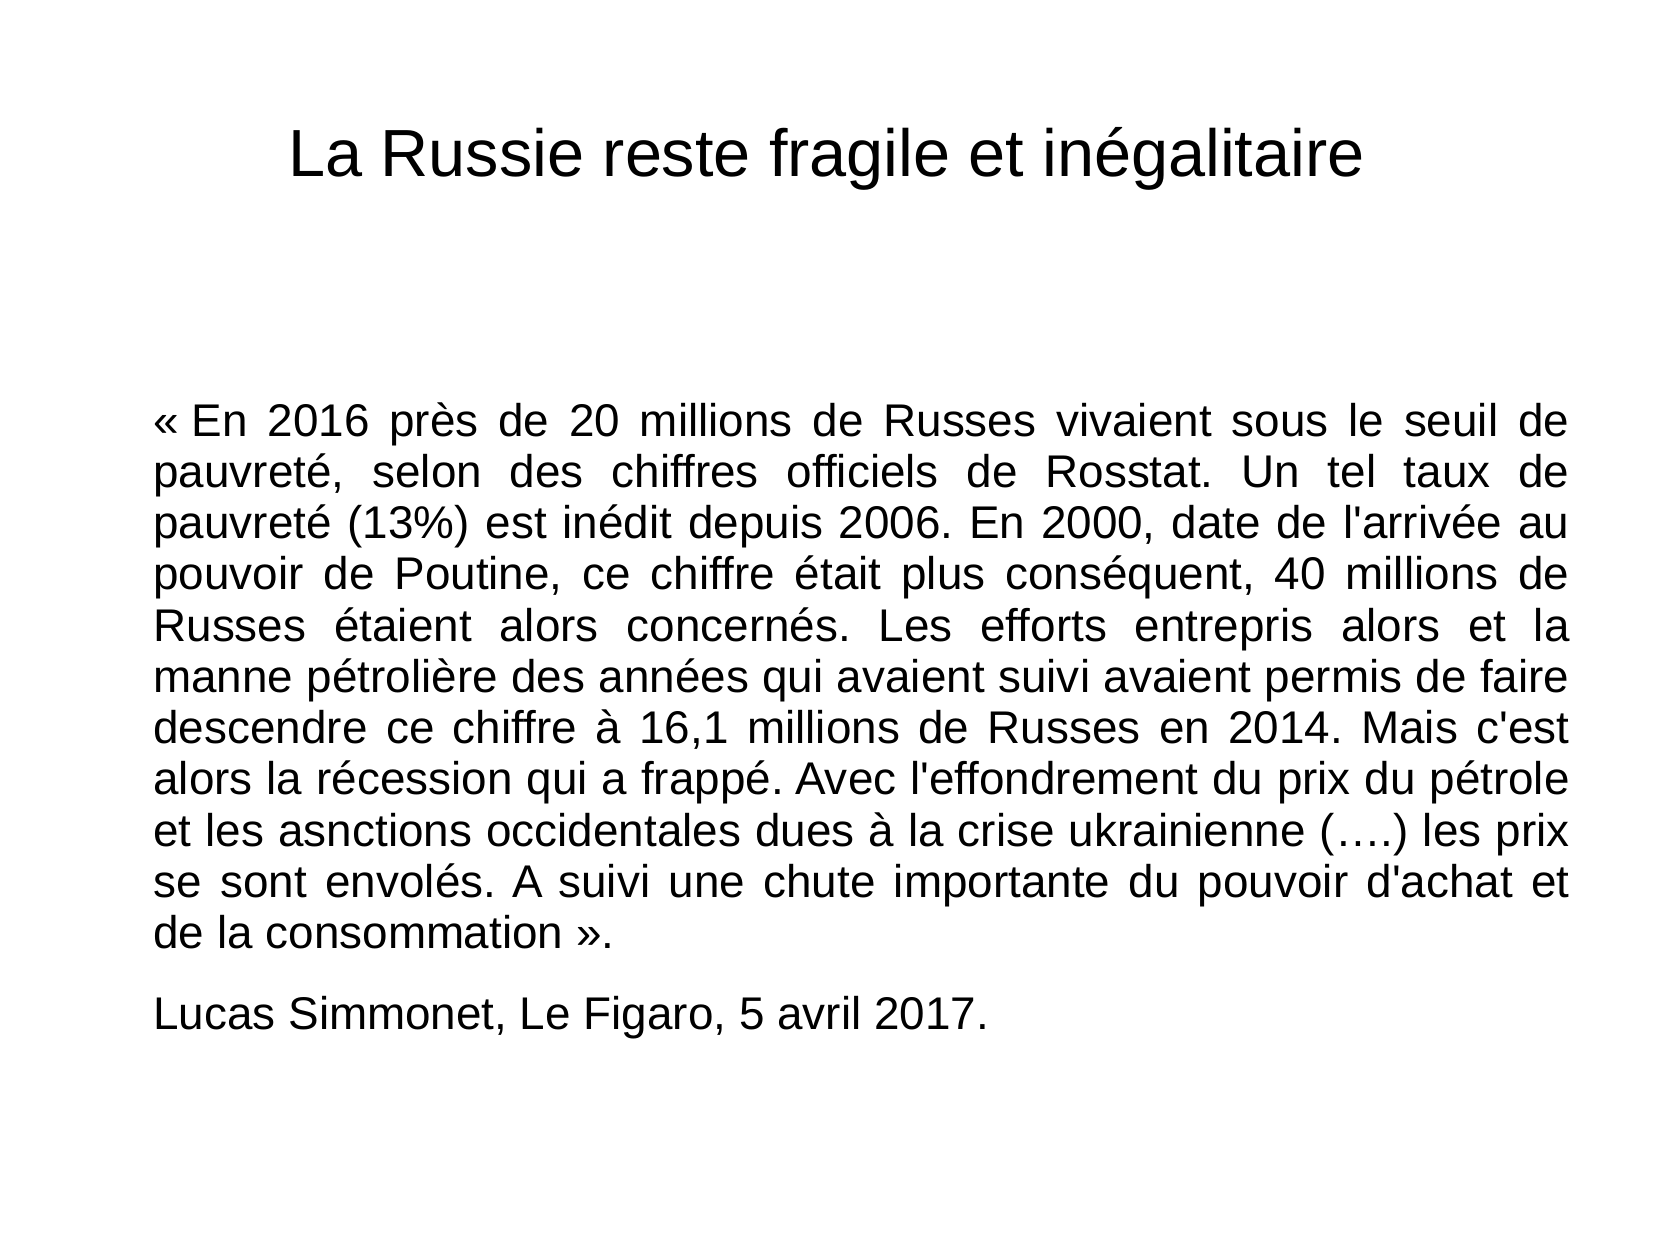

# La Russie reste fragile et inégalitaire
« En 2016 près de 20 millions de Russes vivaient sous le seuil de pauvreté, selon des chiffres officiels de Rosstat. Un tel taux de pauvreté (13%) est inédit depuis 2006. En 2000, date de l'arrivée au pouvoir de Poutine, ce chiffre était plus conséquent, 40 millions de Russes étaient alors concernés. Les efforts entrepris alors et la manne pétrolière des années qui avaient suivi avaient permis de faire descendre ce chiffre à 16,1 millions de Russes en 2014. Mais c'est alors la récession qui a frappé. Avec l'effondrement du prix du pétrole et les asnctions occidentales dues à la crise ukrainienne (….) les prix se sont envolés. A suivi une chute importante du pouvoir d'achat et de la consommation ».
Lucas Simmonet, Le Figaro, 5 avril 2017.